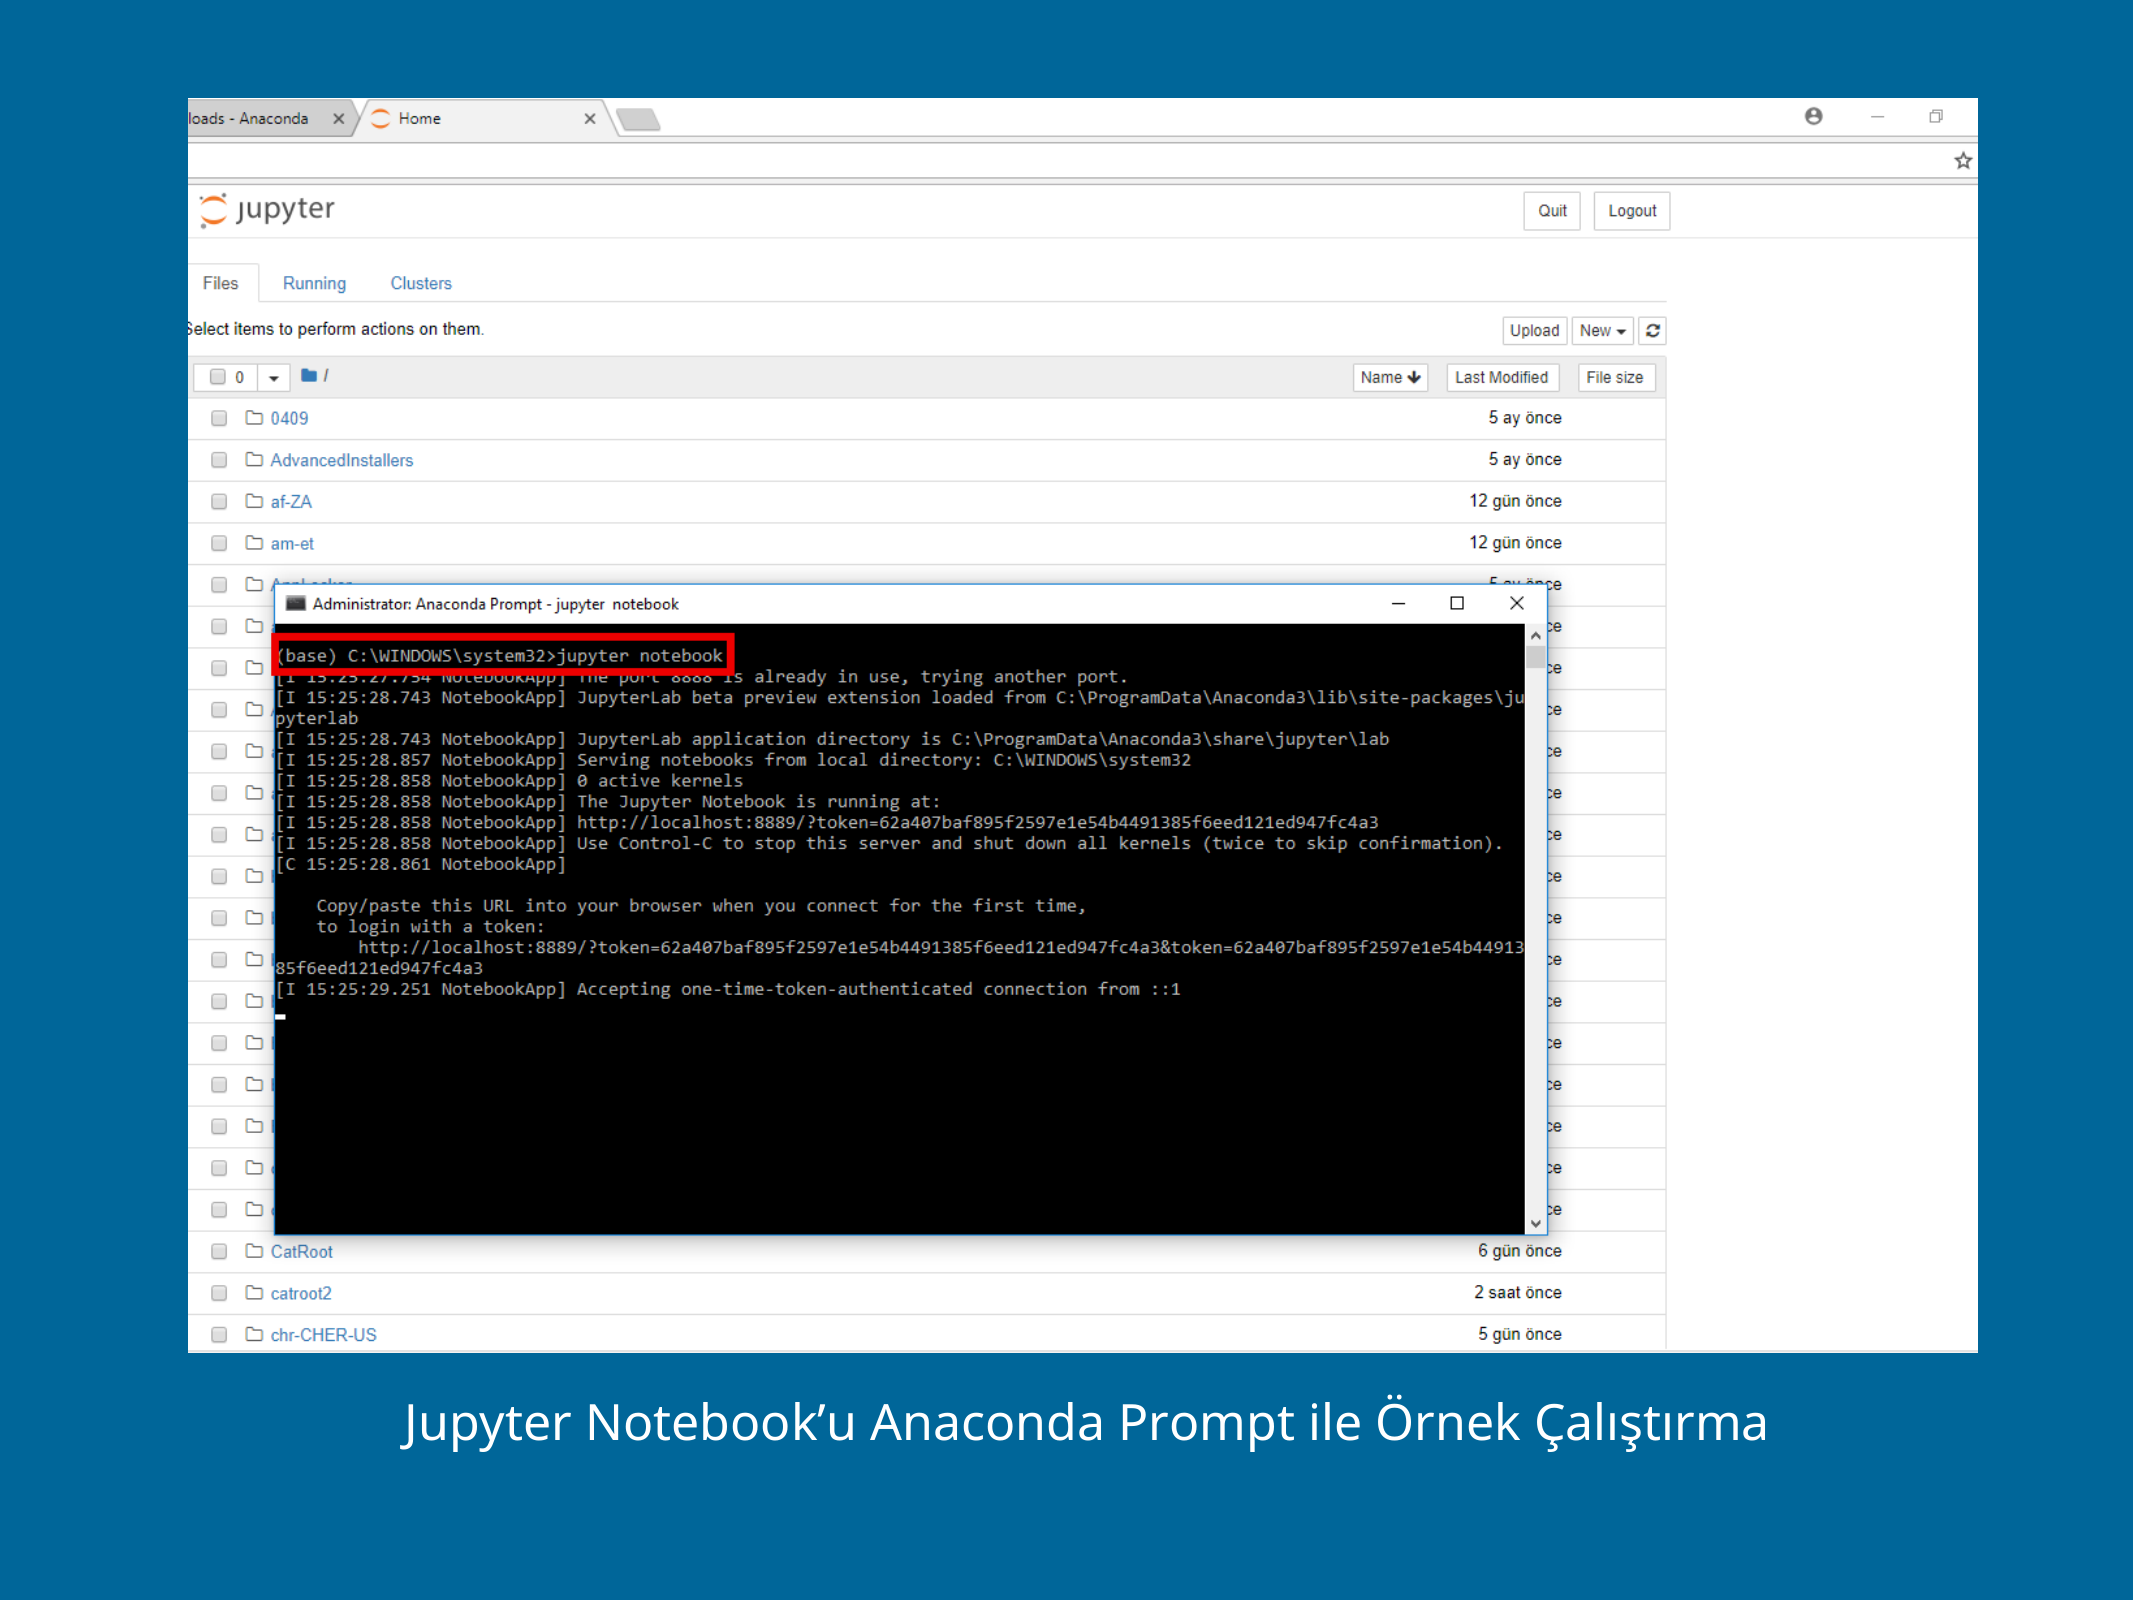

Jupyter Notebook’u Anaconda Prompt ile Örnek Çalıştırma